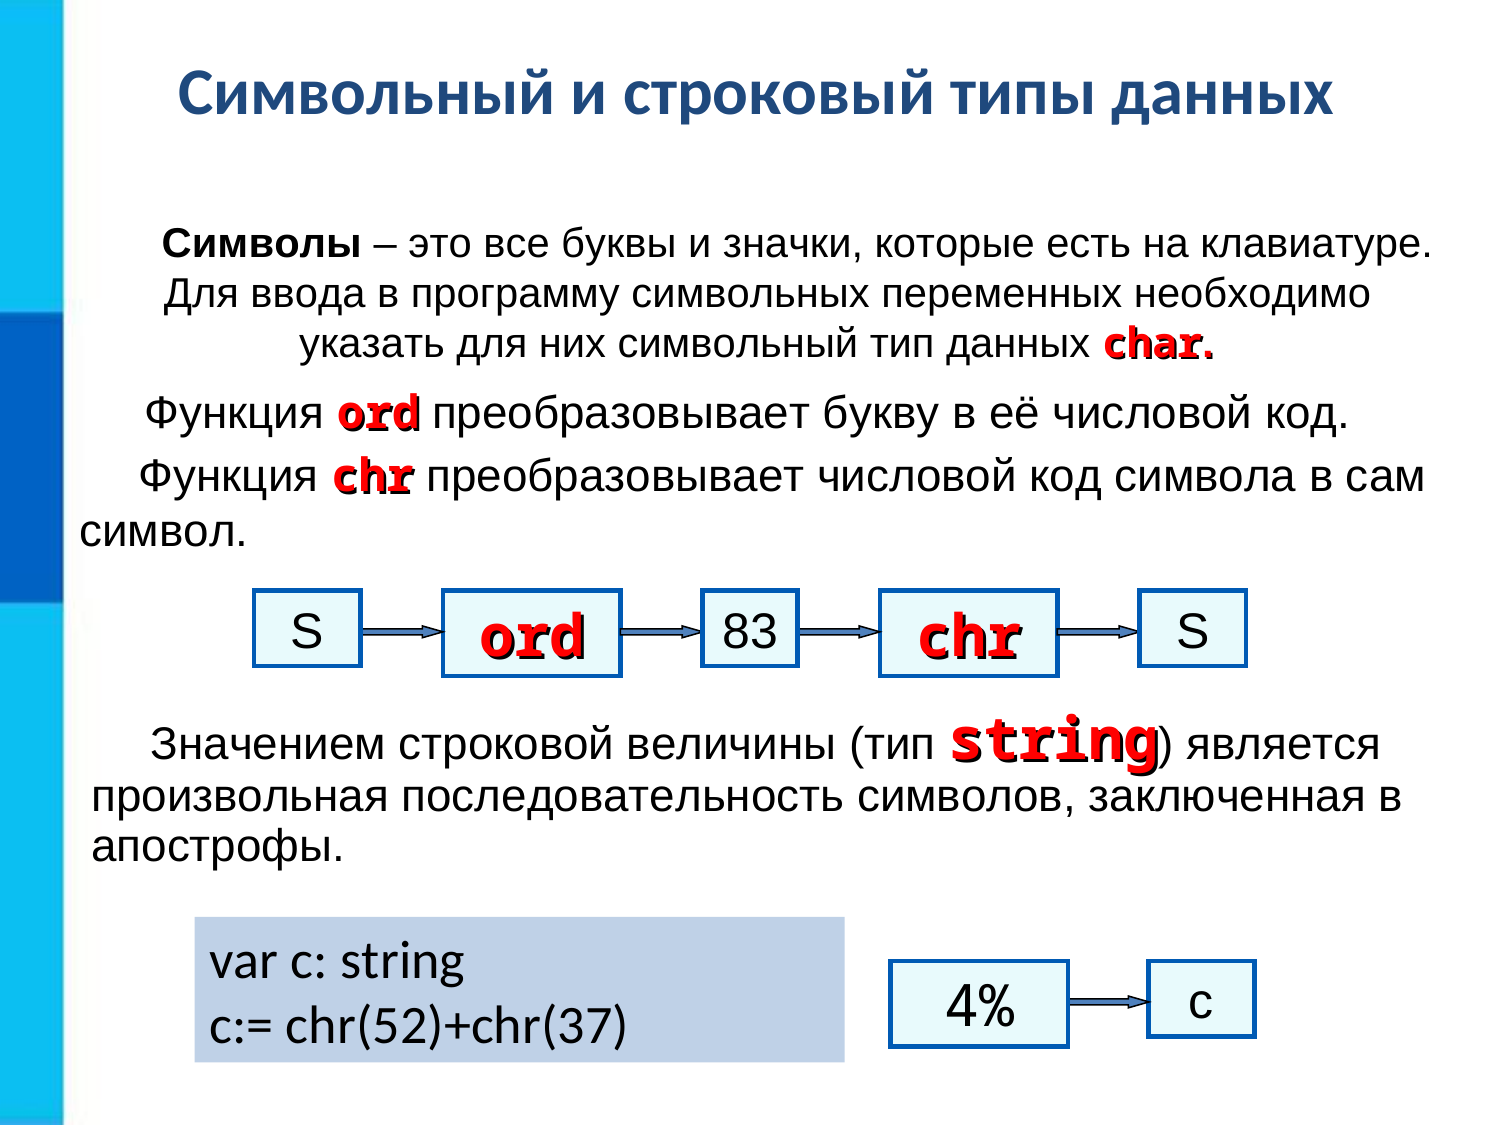

Символьный и строковый типы данных
Символы – это все буквы и значки, которые есть на клавиатуре. Для ввода в программу символьных переменных необходимо указать для них символьный тип данных char.
Функция ord преобразовывает букву в её числовой код.
Функция chr преобразовывает числовой код символа в сам символ.
W
%
4
S
ord
87
37
52
83
chr
W
%
4
S
Значением строковой величины (тип string) является произвольная последовательность символов, заключенная в апострофы.
var c: string
c:= chr(52)+chr(37)
4%
с